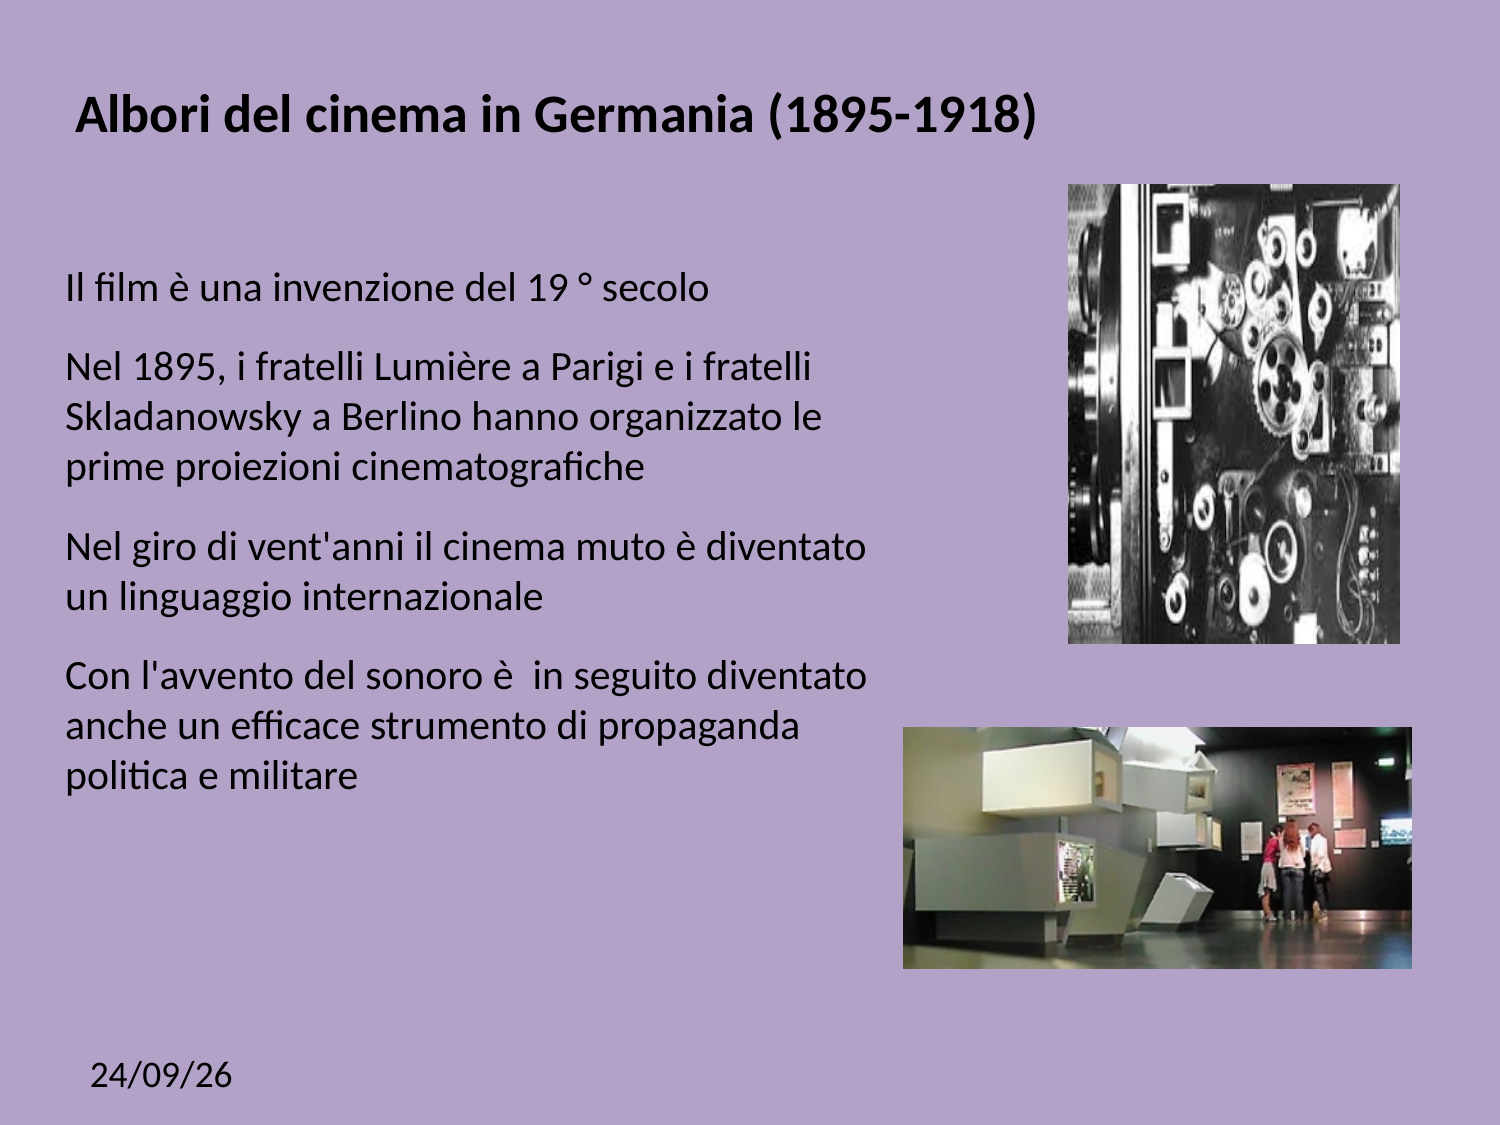

# Albori del cinema in Germania (1895-1918)
Il film è una invenzione del 19 ° secolo
Nel 1895, i fratelli Lumière a Parigi e i fratelli Skladanowsky a Berlino hanno organizzato le prime proiezioni cinematografiche
Nel giro di vent'anni il cinema muto è diventato un linguaggio internazionale
Con l'avvento del sonoro è in seguito diventato anche un efficace strumento di propaganda politica e militare